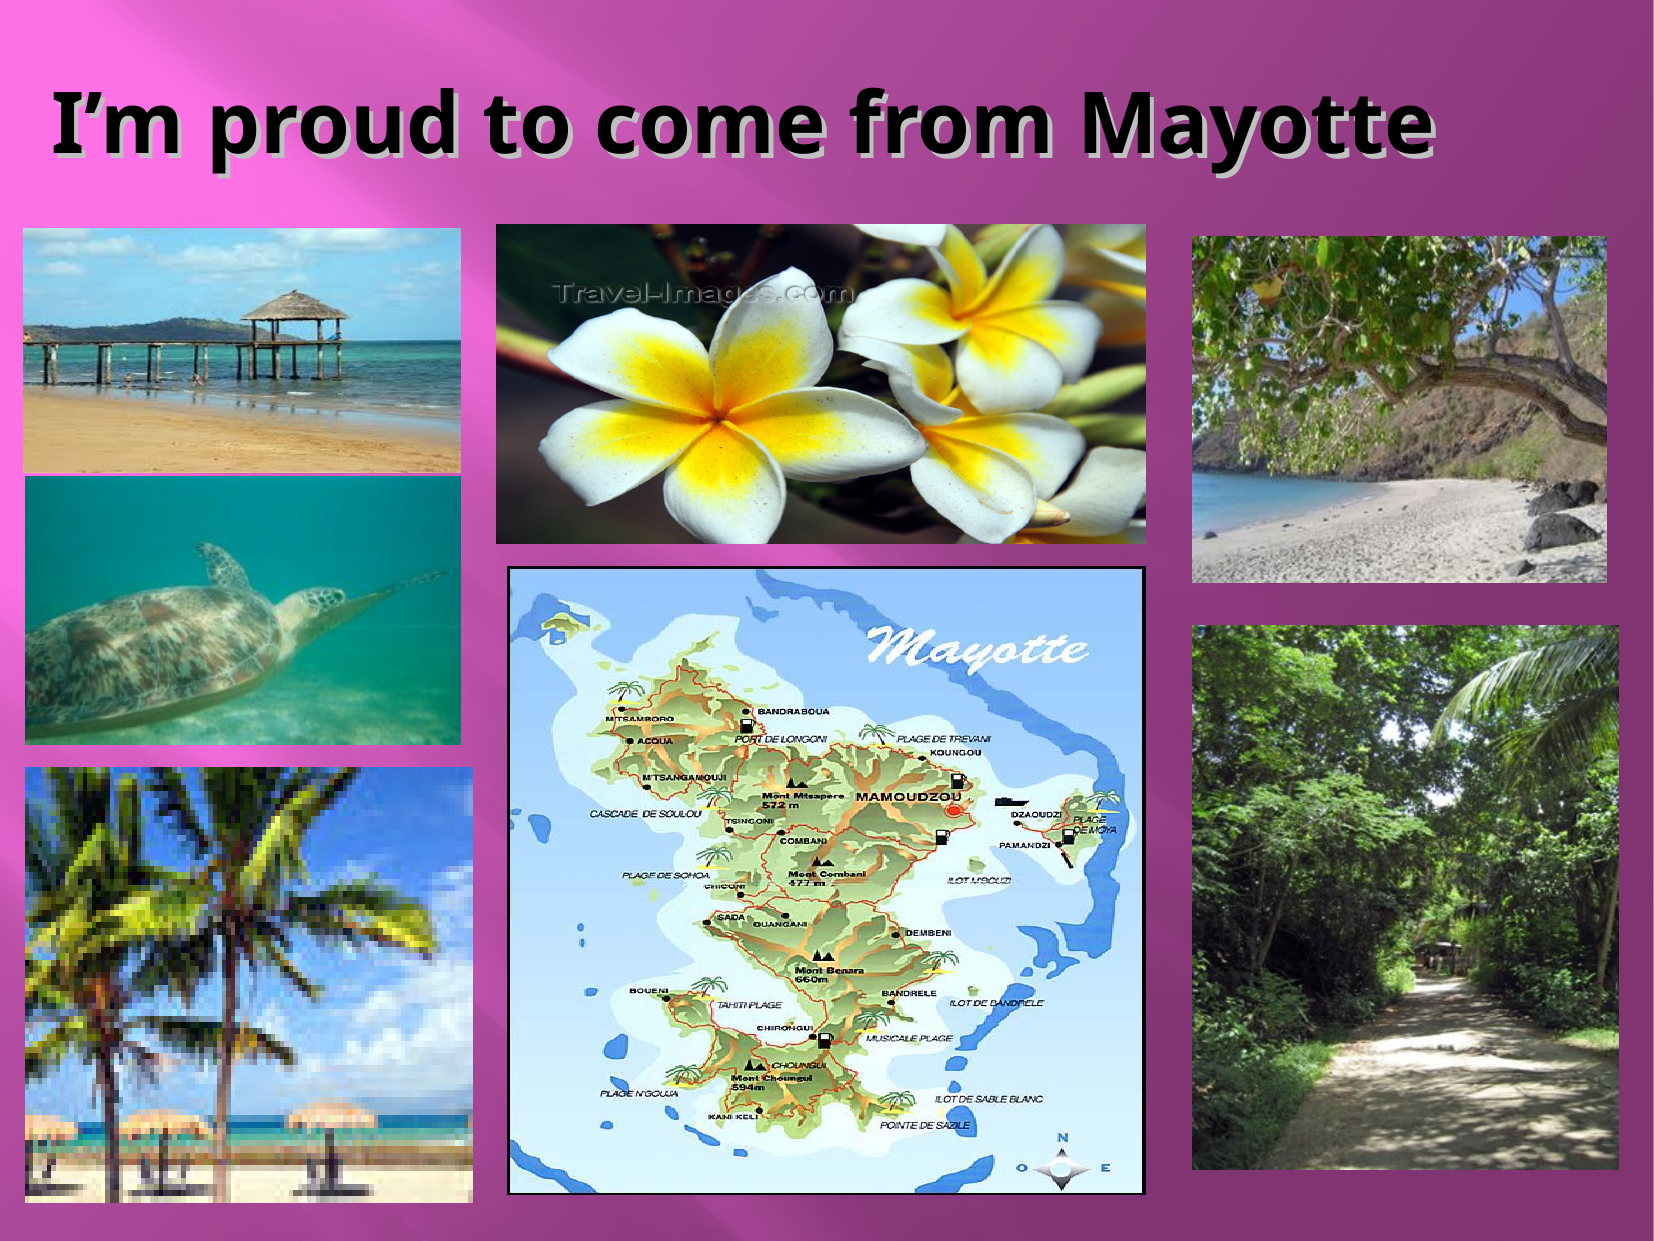

# I’m proud to come from Mayotte